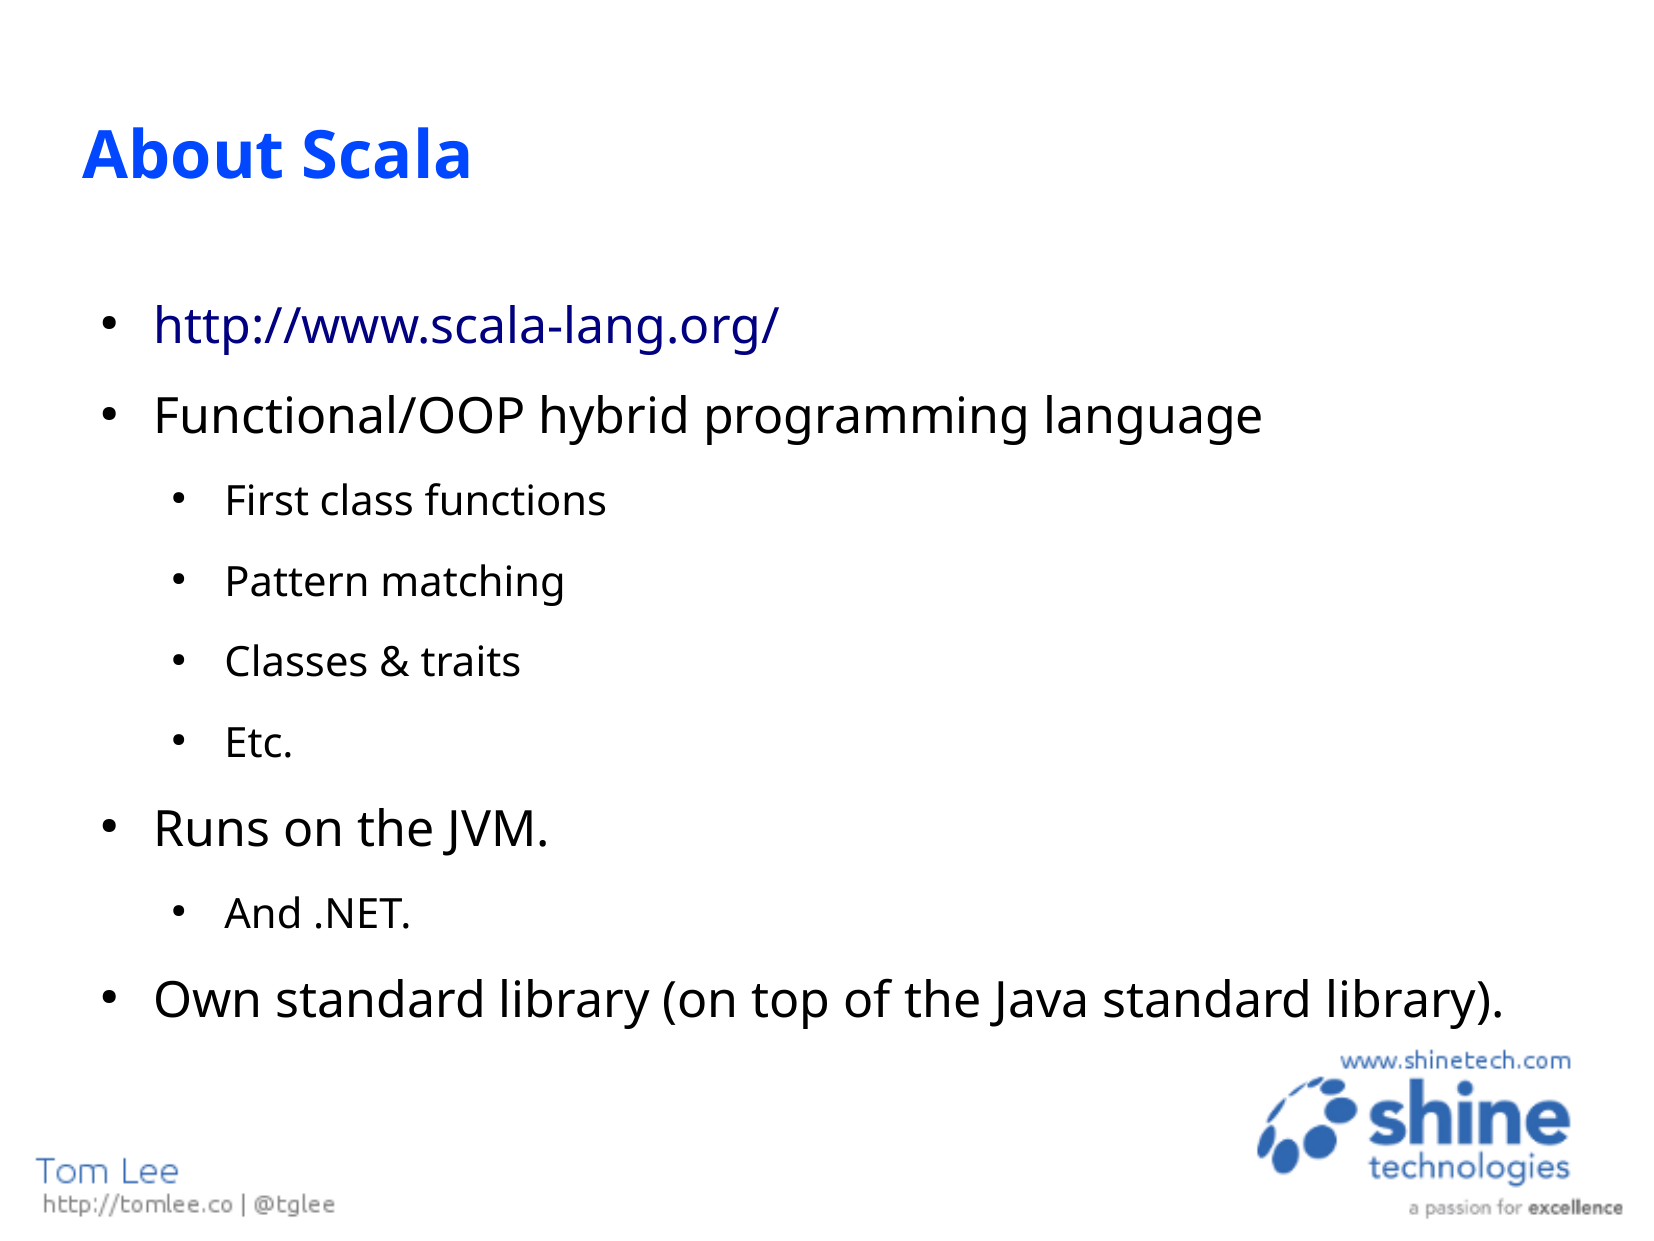

# About Scala
http://www.scala-lang.org/
Functional/OOP hybrid programming language
First class functions
Pattern matching
Classes & traits
Etc.
Runs on the JVM.
And .NET.
Own standard library (on top of the Java standard library).